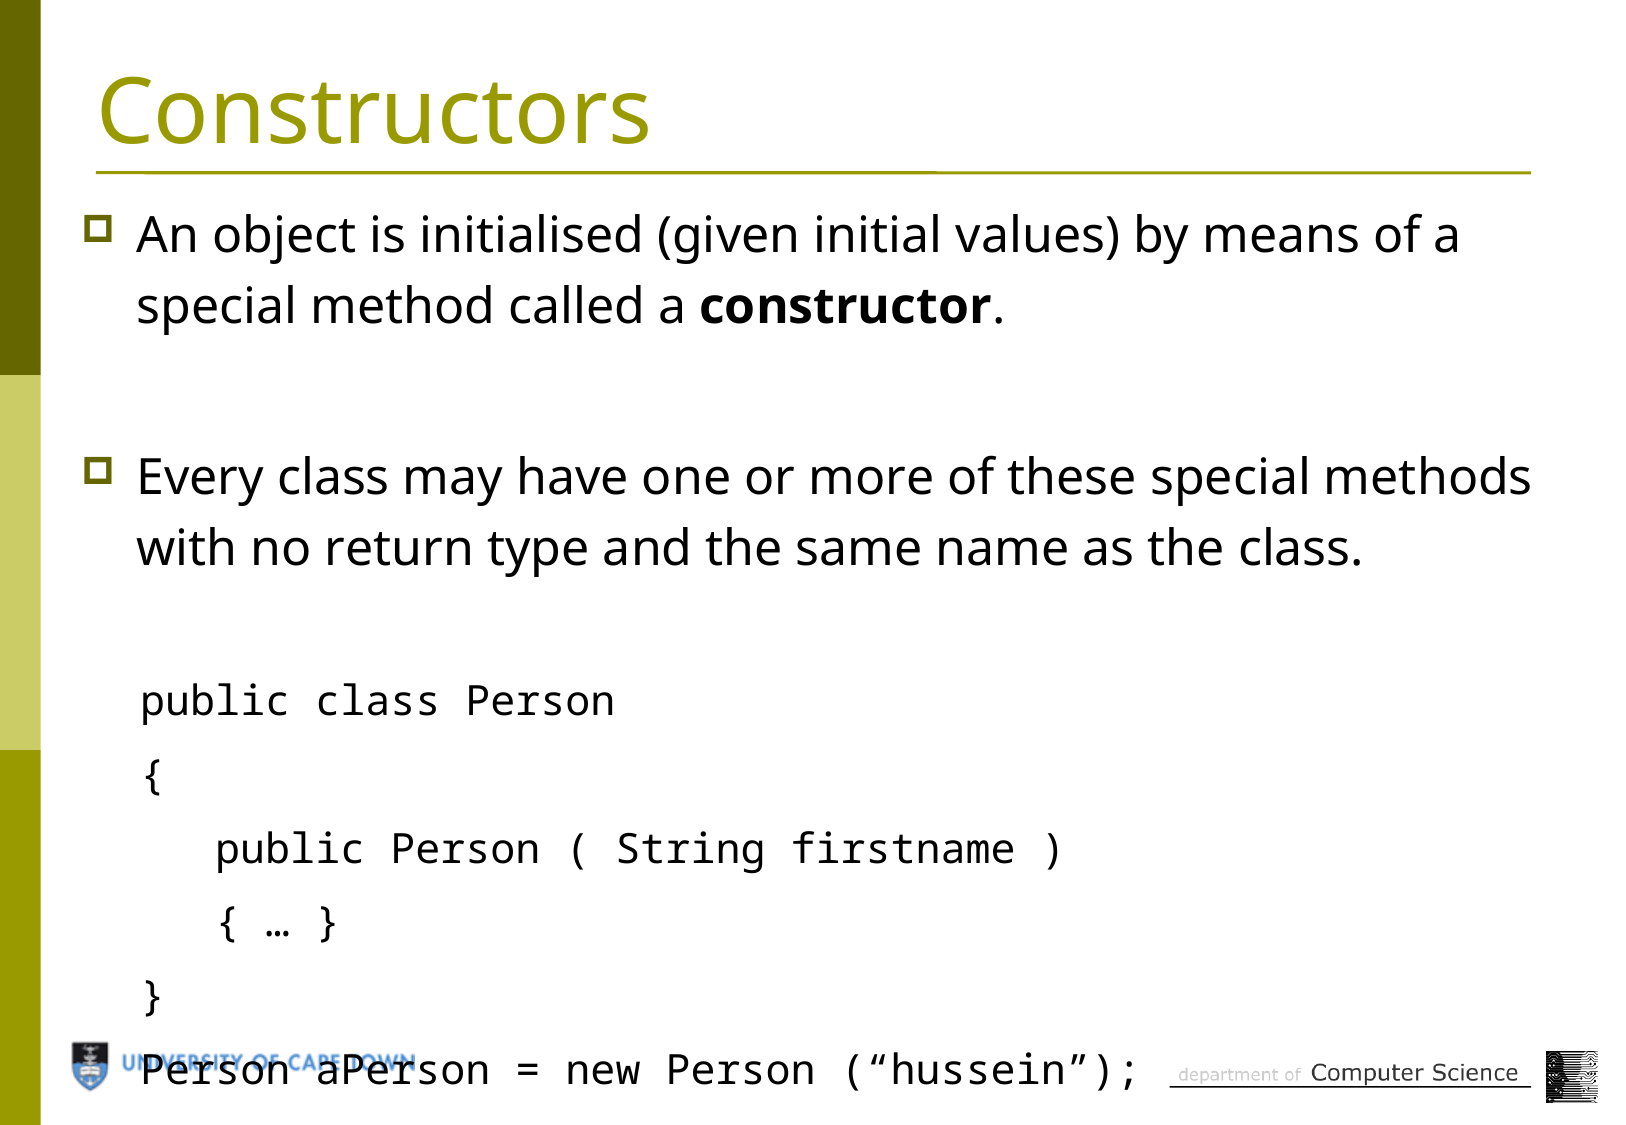

# Constructors
An object is initialised (given initial values) by means of a special method called a constructor.
Every class may have one or more of these special methods with no return type and the same name as the class.
public class Person
{
 public Person ( String firstname )
 { … }
}
Person aPerson = new Person (“hussein”);